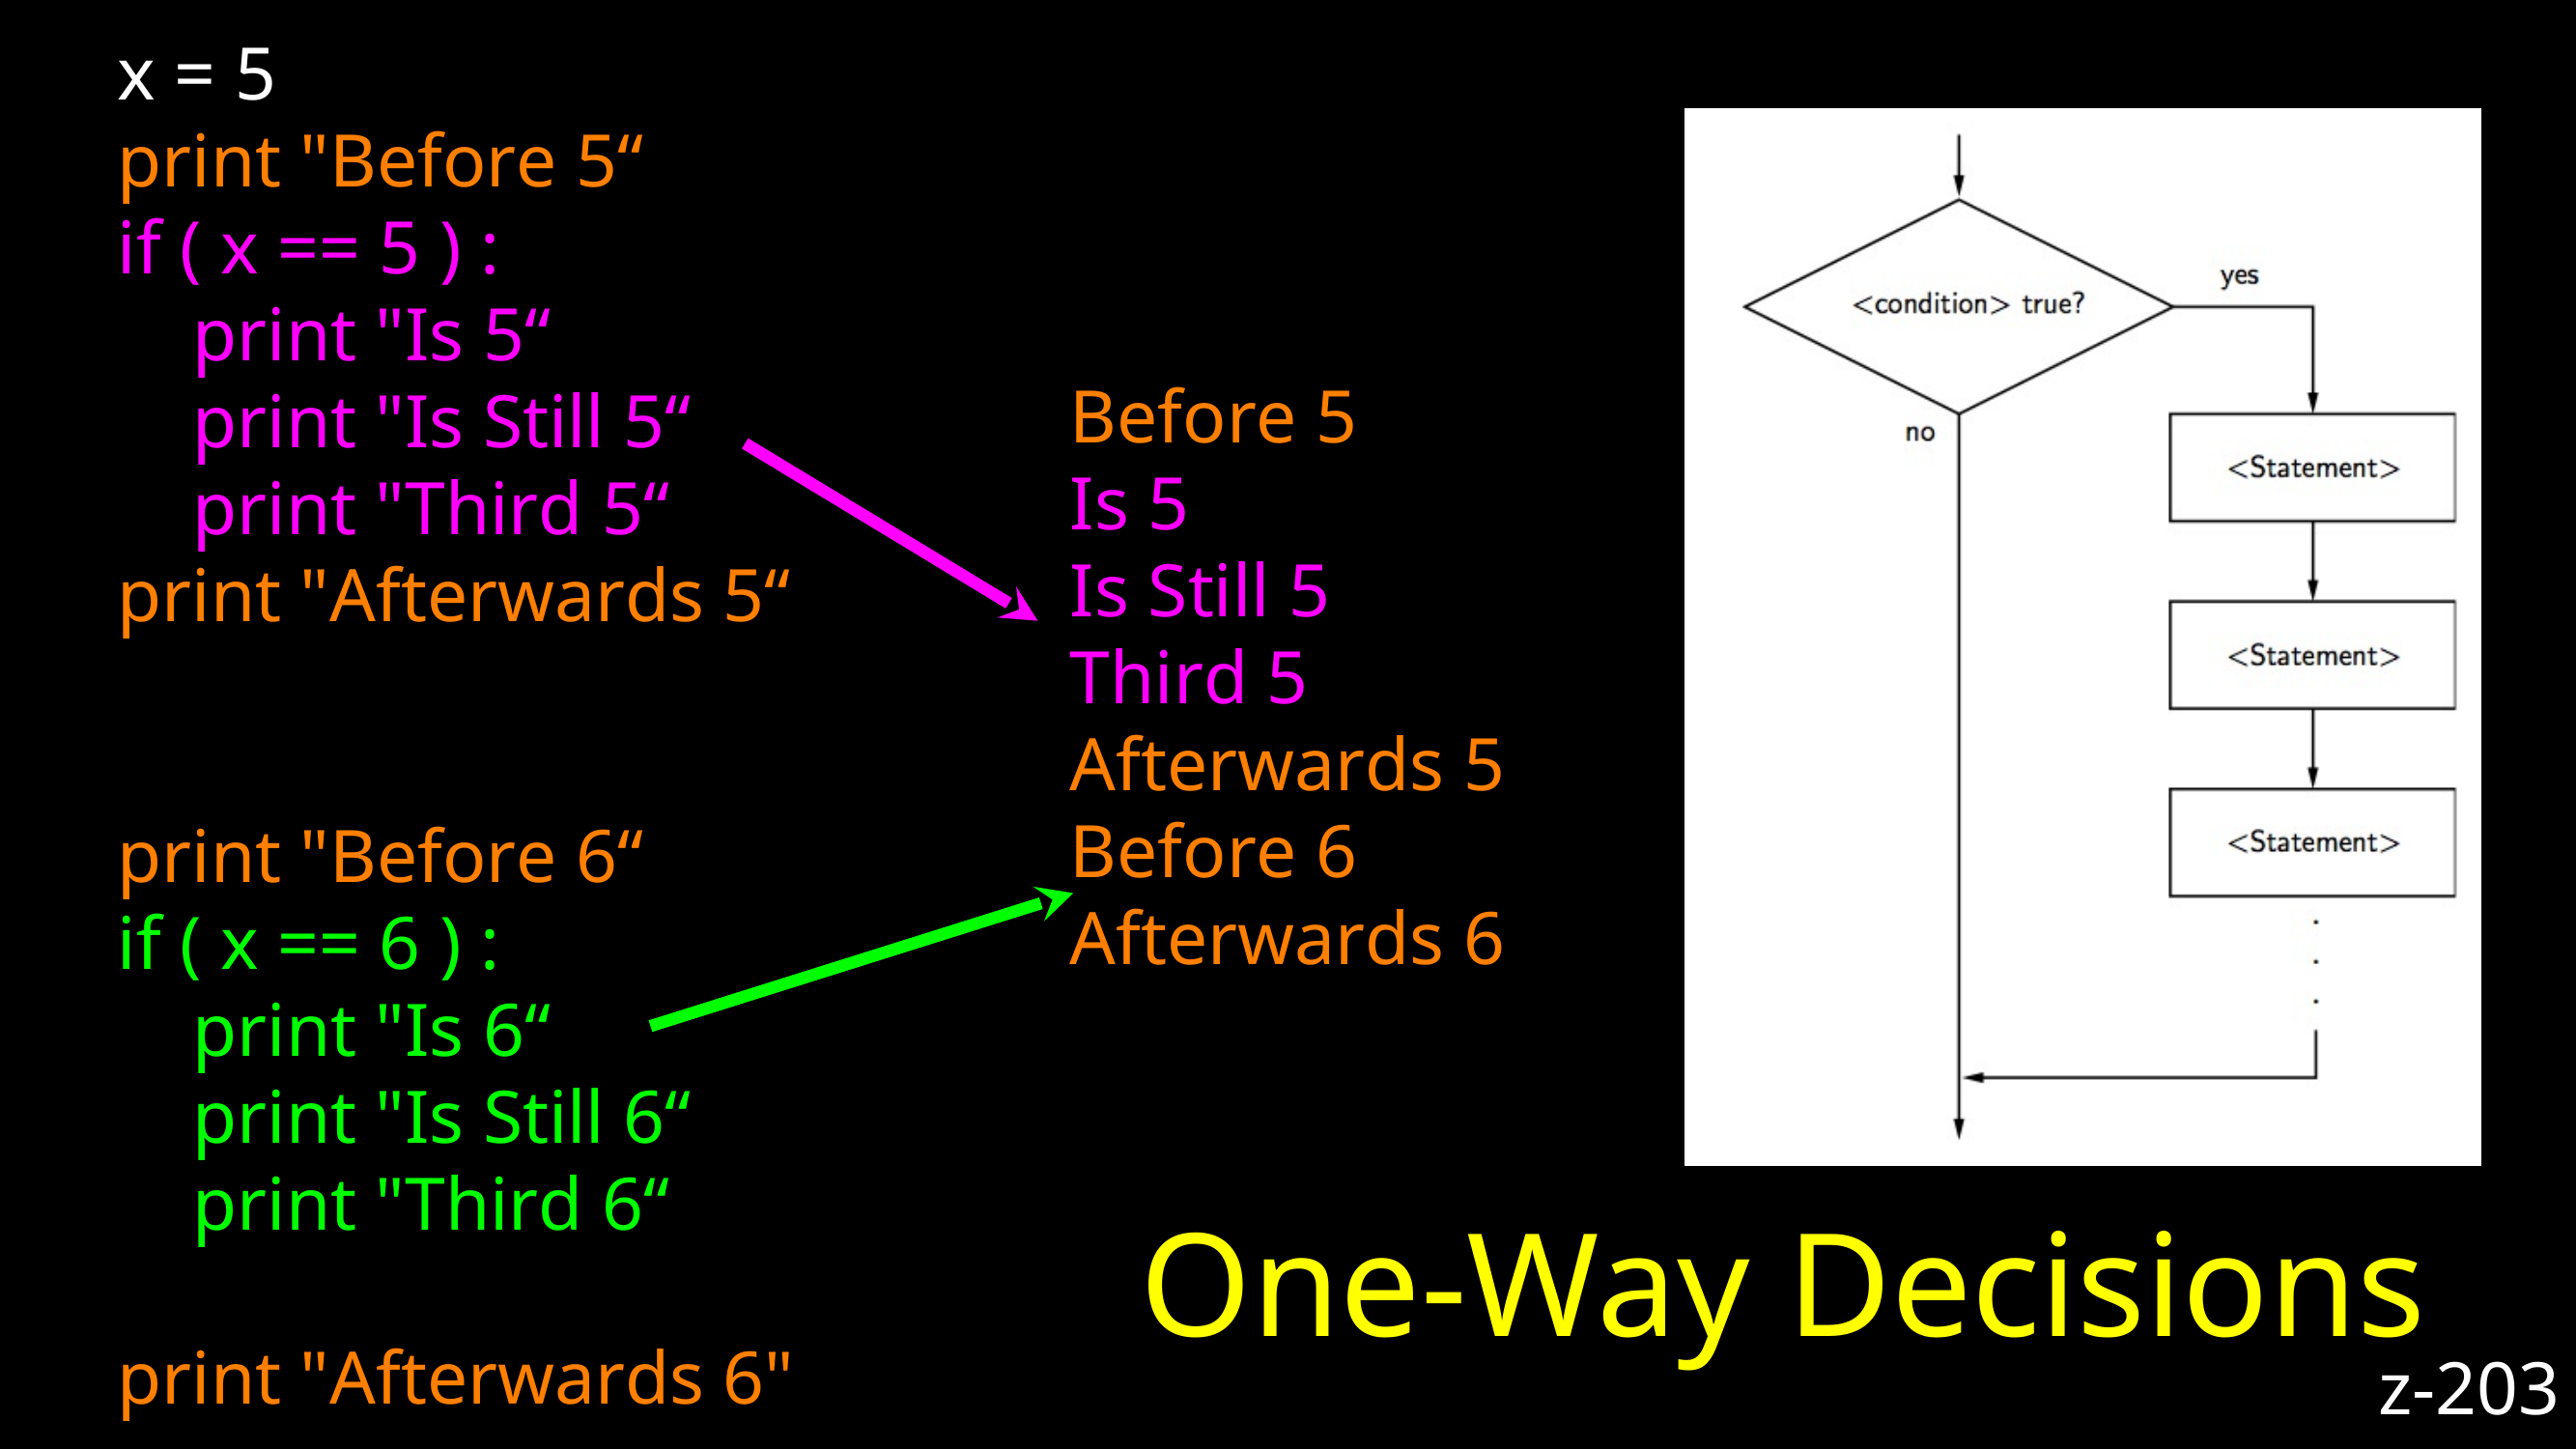

x = 5
print "Before 5“
if ( x == 5 ) :
 print "Is 5“
 print "Is Still 5“
 print "Third 5“
print "Afterwards 5“
print "Before 6“
if ( x == 6 ) :
 print "Is 6“
 print "Is Still 6“
 print "Third 6“
print "Afterwards 6"
Before 5
Is 5
Is Still 5
Third 5
Afterwards 5
Before 6
Afterwards 6
# One-Way Decisions
z-203